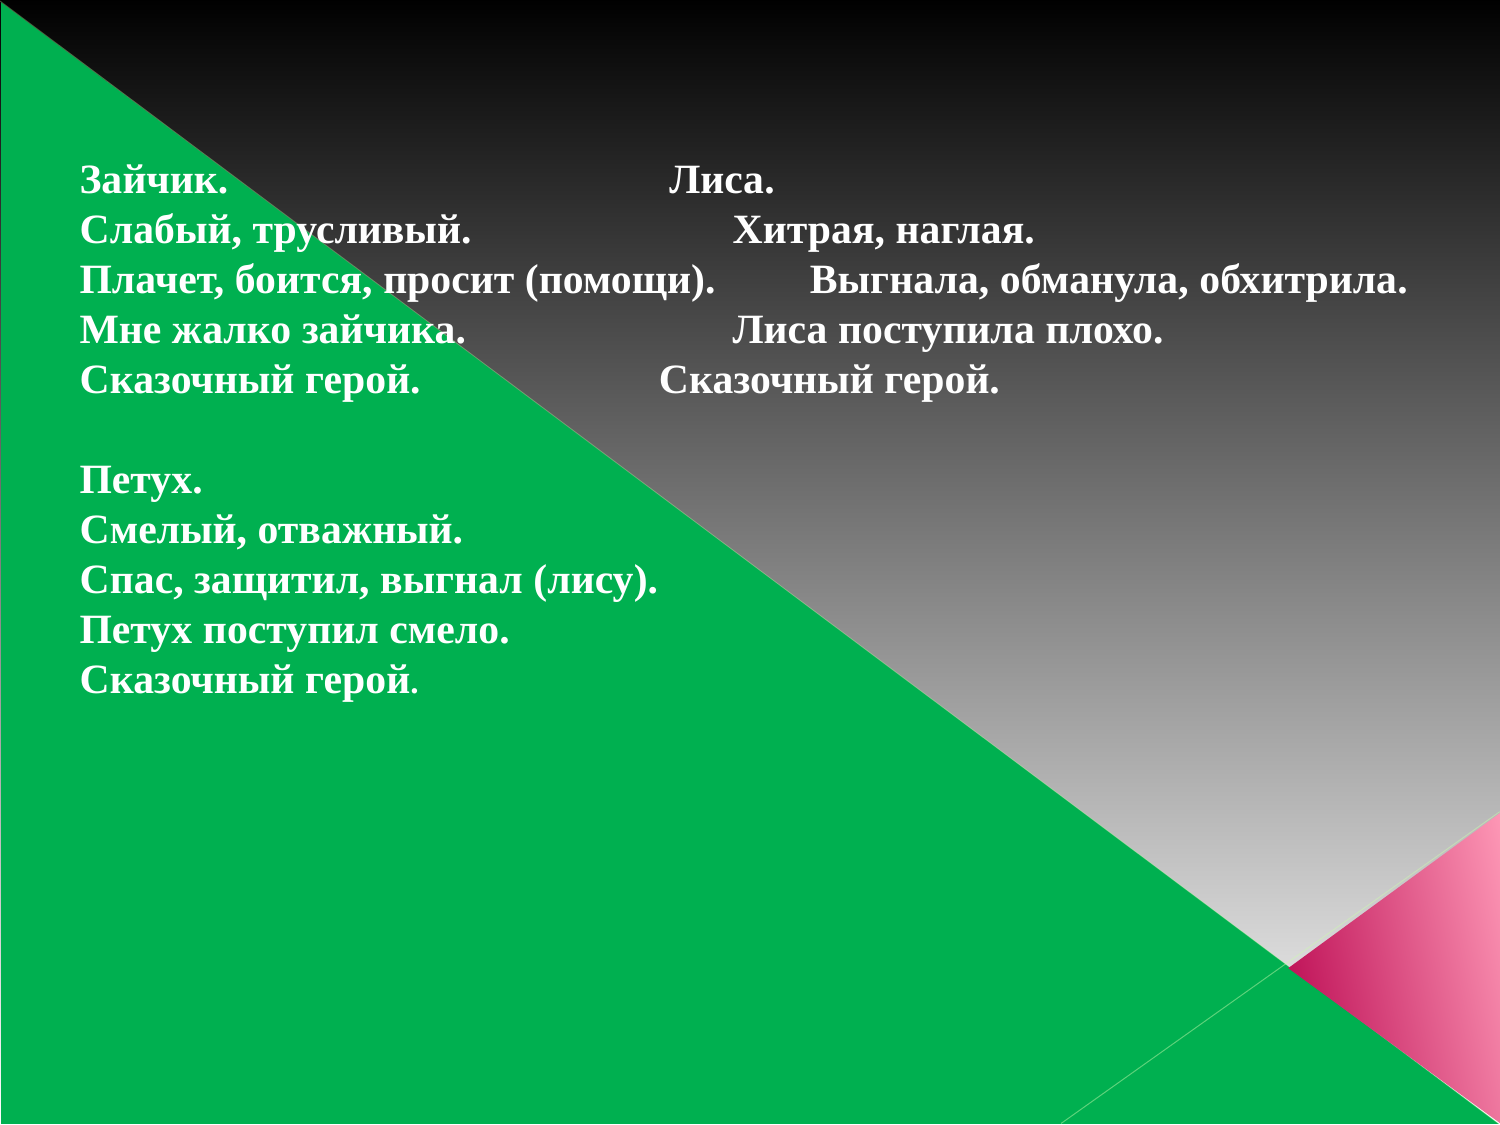

Зайчик.				 Лиса.
Слабый, трусливый.		 Хитрая, наглая.
Плачет, боится, просит (помощи). Выгнала, обманула, обхитрила.
Мне жалко зайчика.		 Лиса поступила плохо.
Сказочный герой.		 Сказочный герой.
Петух.
Смелый, отважный.
Спас, защитил, выгнал (лису).
Петух поступил смело.
Сказочный герой.